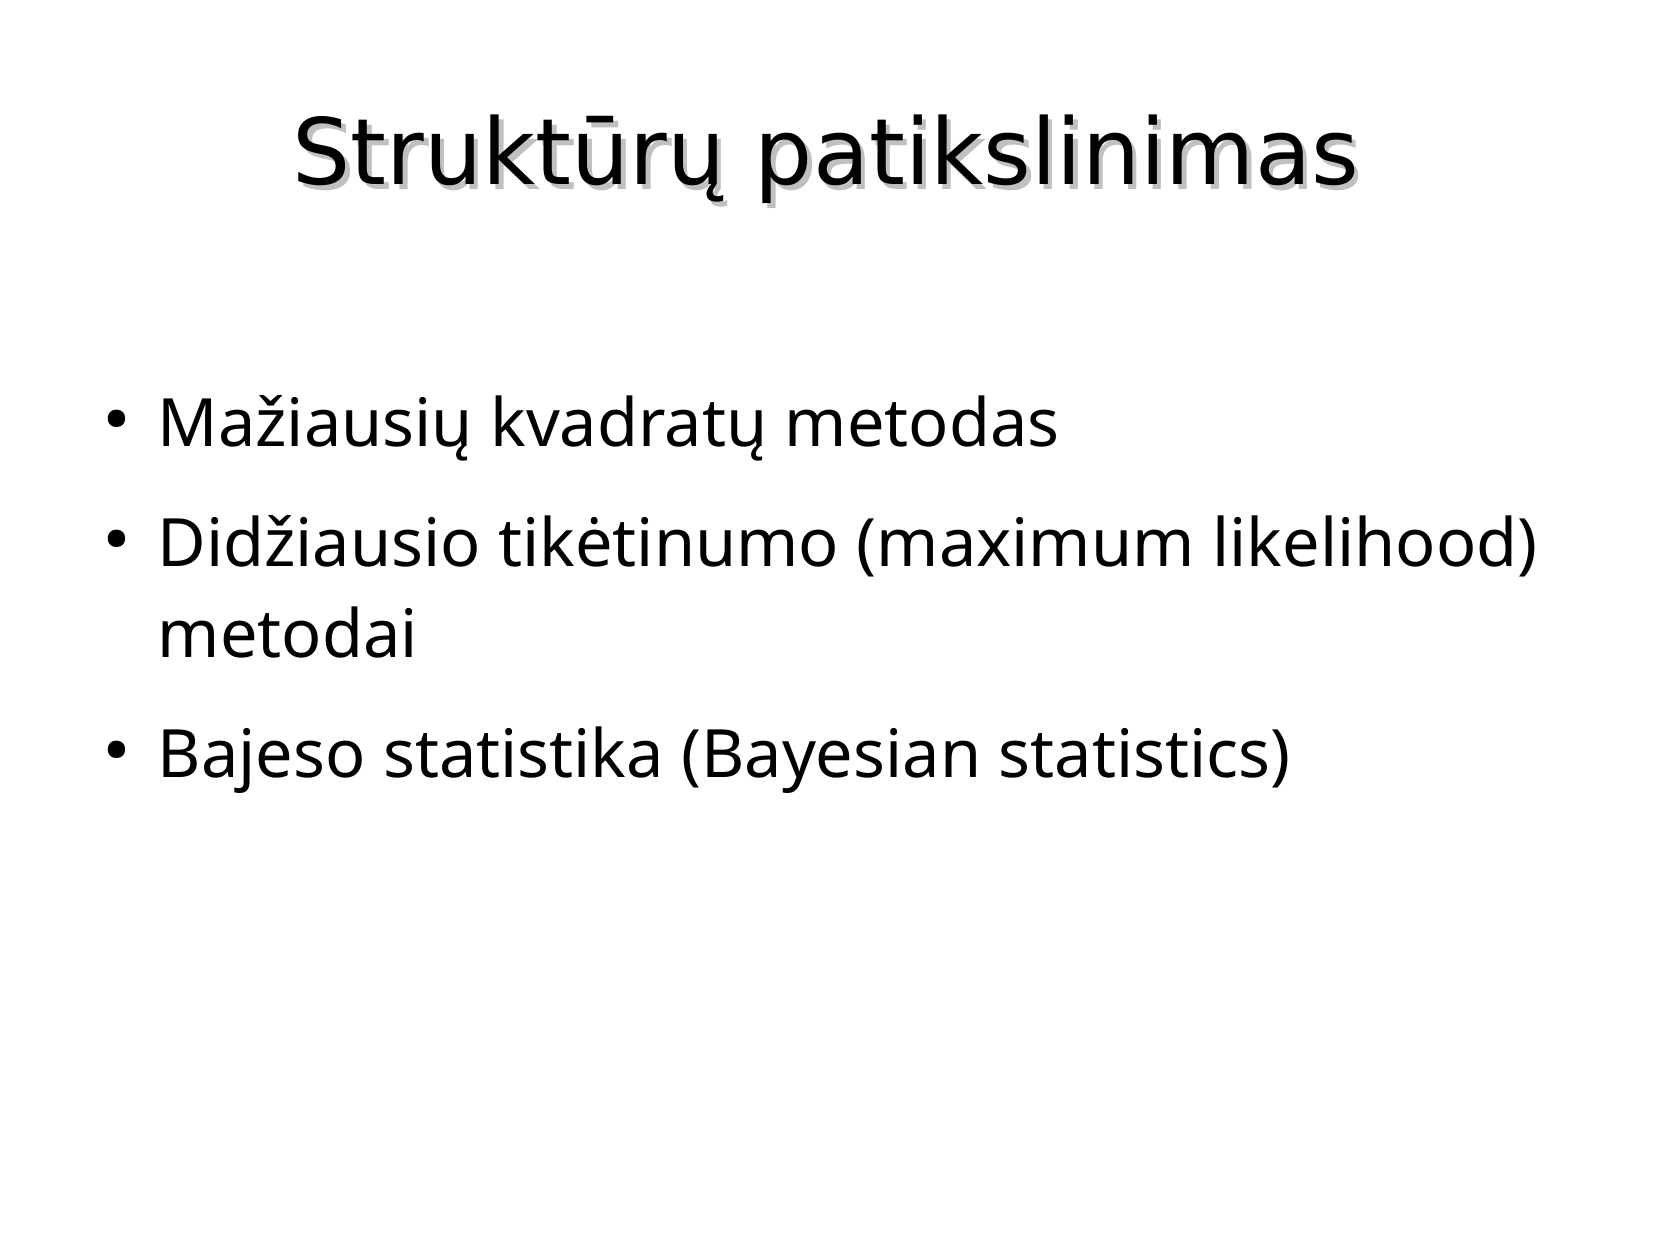

# Struktūrų patikslinimas
Mažiausių kvadratų metodas
Didžiausio tikėtinumo (maximum likelihood) metodai
Bajeso statistika (Bayesian statistics)